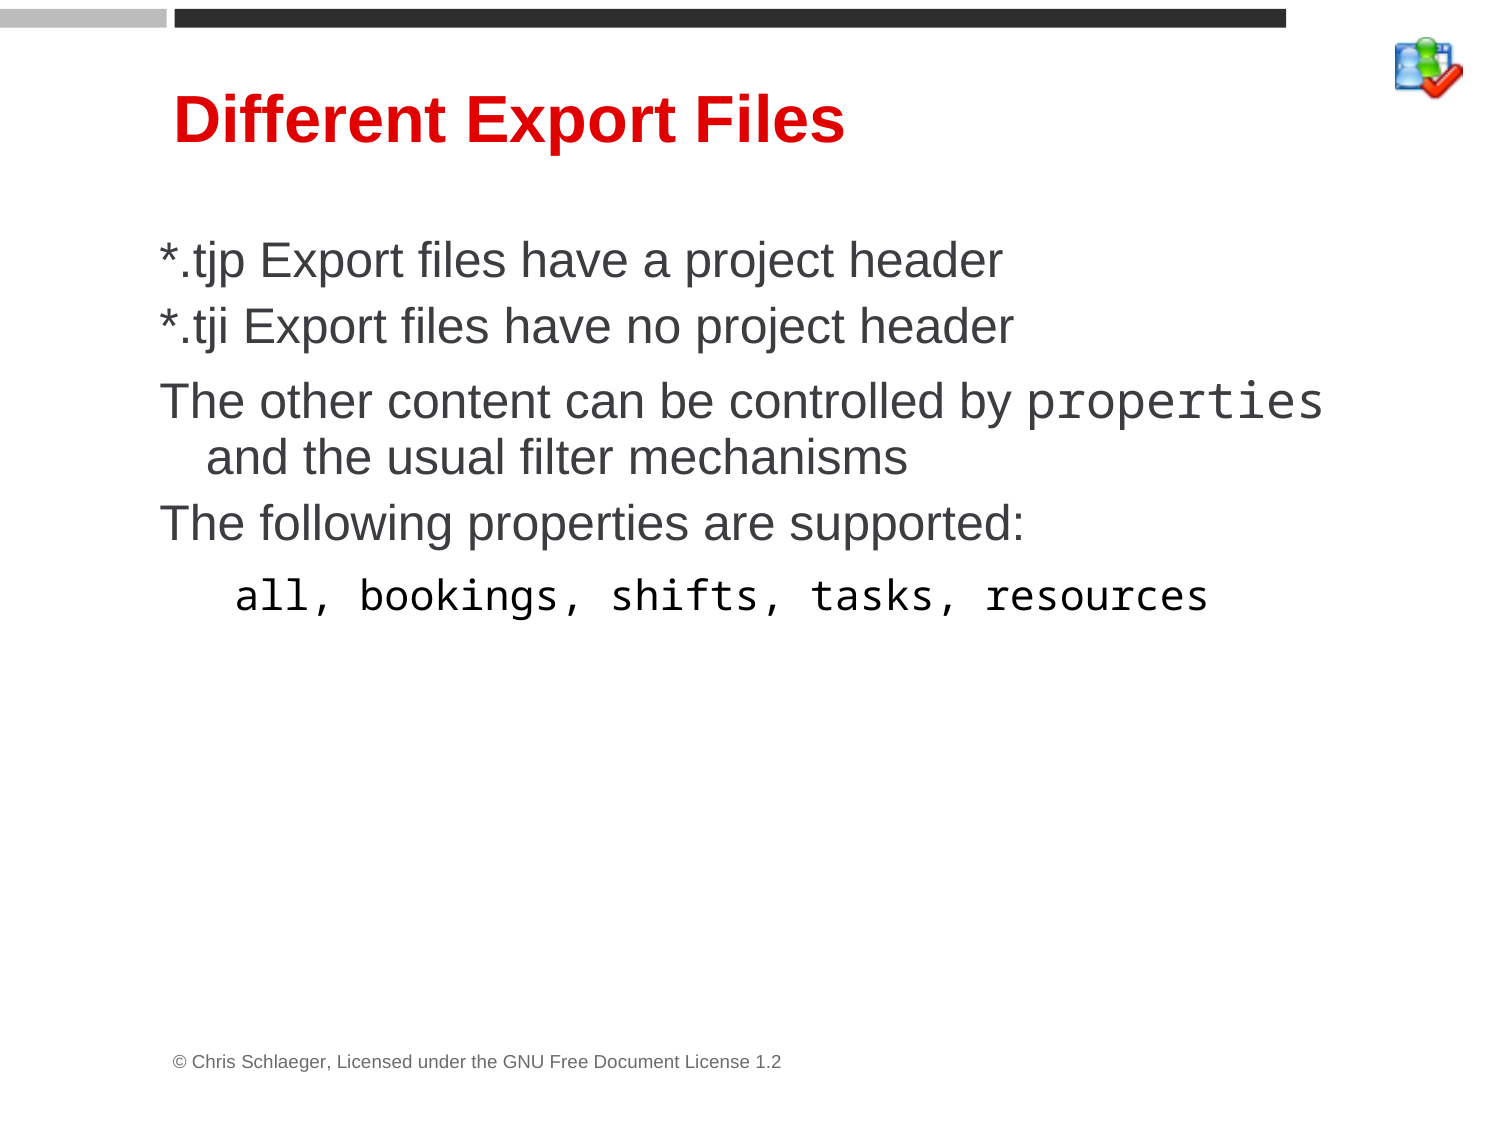

# Different Export Files
*.tjp Export files have a project header
*.tji Export files have no project header
The other content can be controlled by properties and the usual filter mechanisms
The following properties are supported:
all, bookings, shifts, tasks, resources